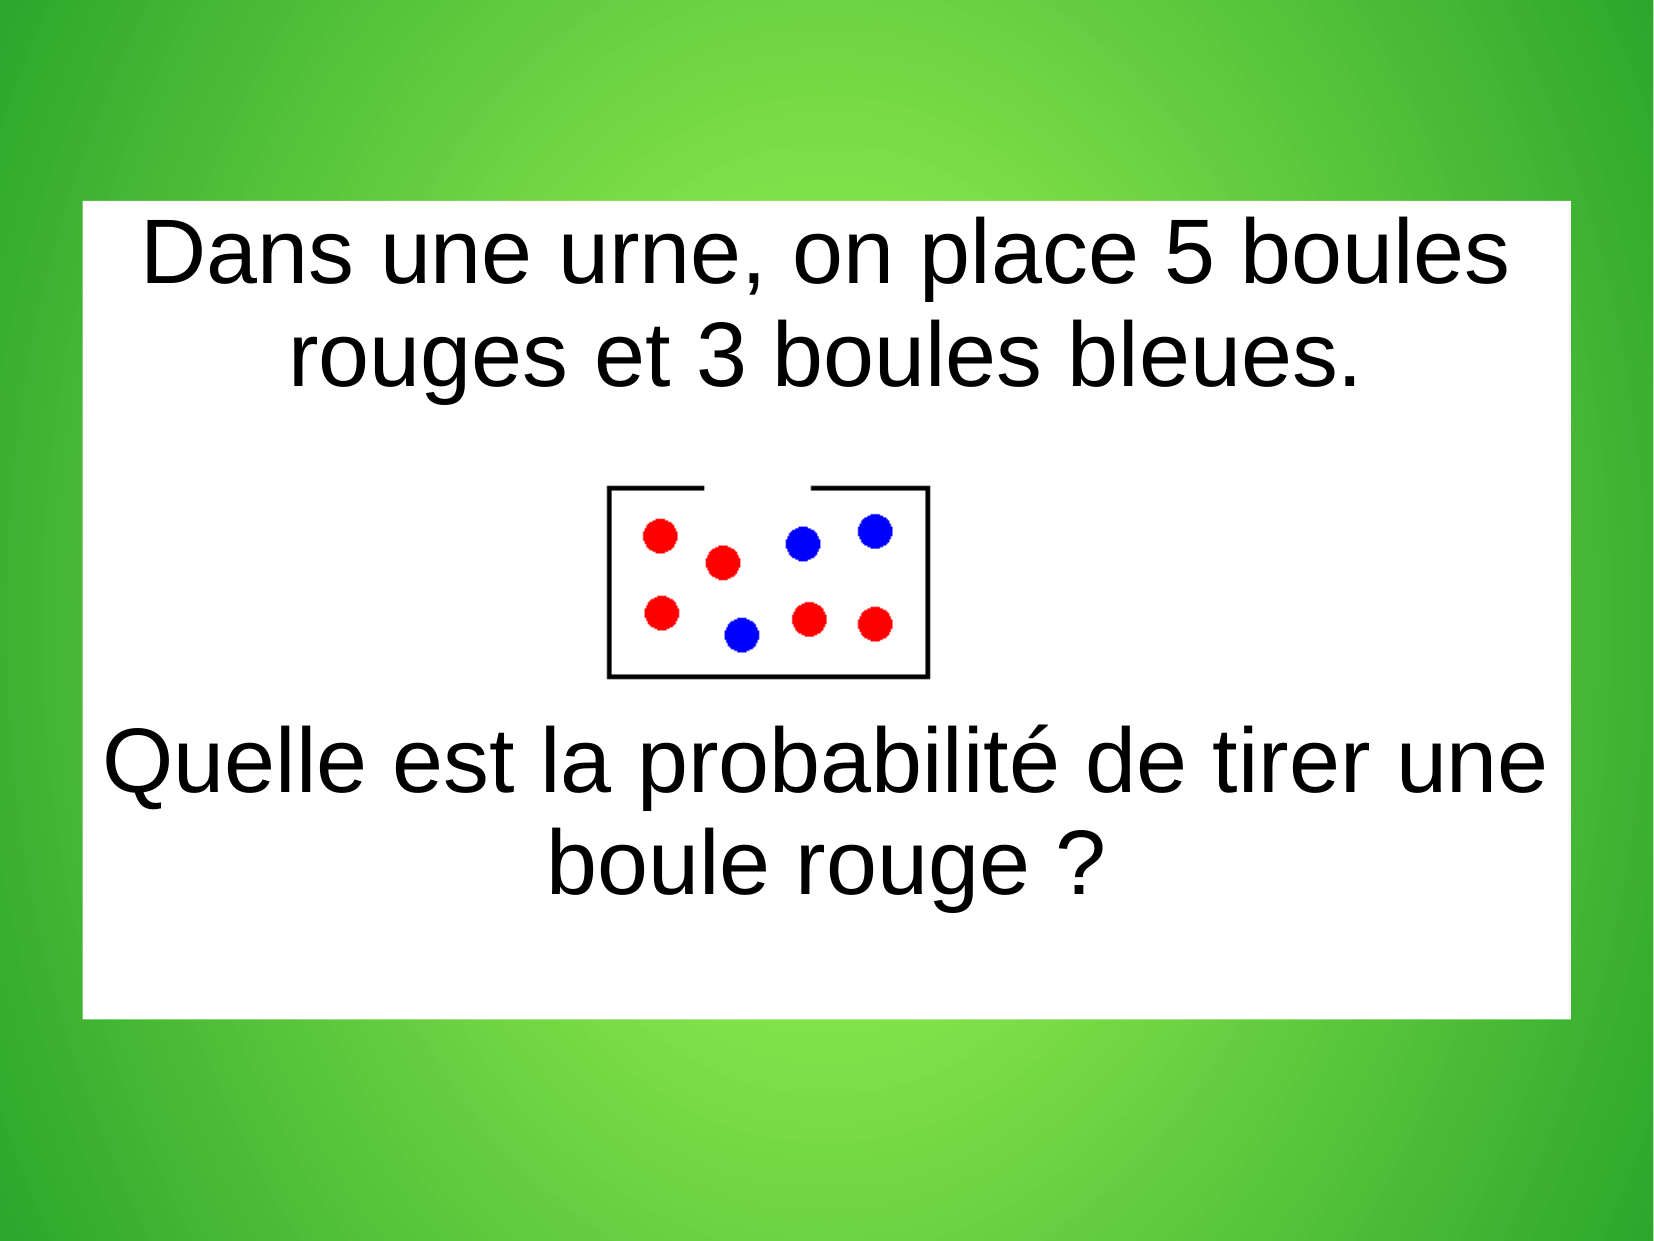

# Dans une urne, on place 5 boules rouges et 3 boules bleues.
Quelle est la probabilité de tirer une boule rouge ?